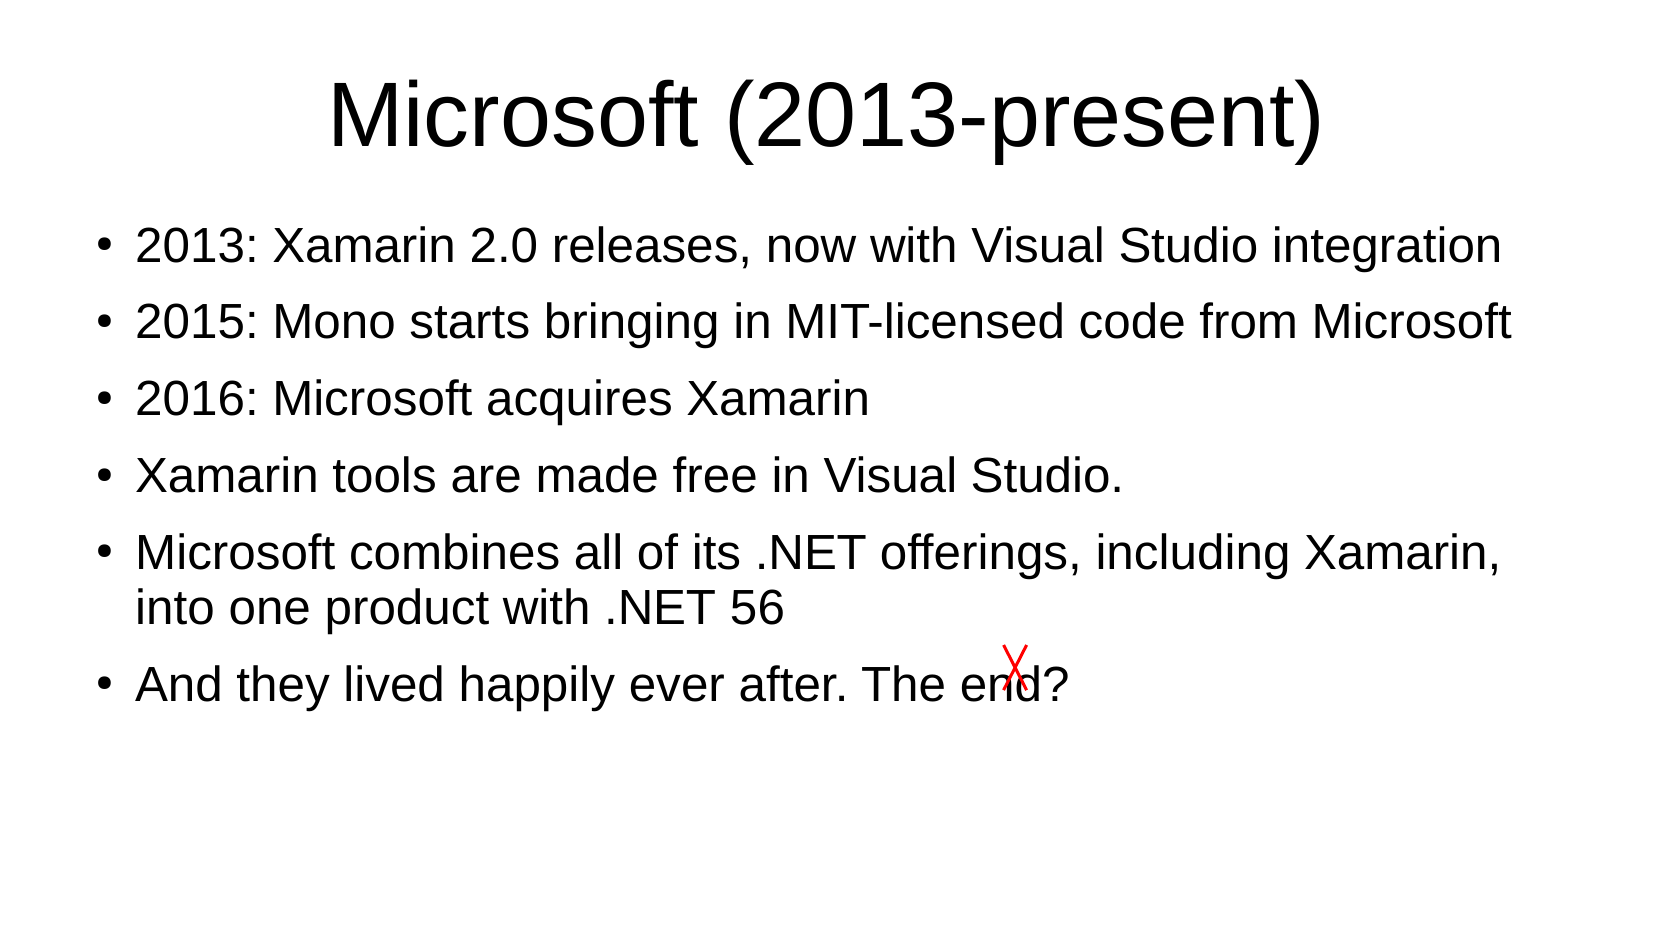

# Microsoft (2013-present)
2013: Xamarin 2.0 releases, now with Visual Studio integration
2015: Mono starts bringing in MIT-licensed code from Microsoft
2016: Microsoft acquires Xamarin
Xamarin tools are made free in Visual Studio.
Microsoft combines all of its .NET offerings, including Xamarin, into one product with .NET 56
And they lived happily ever after. The end?